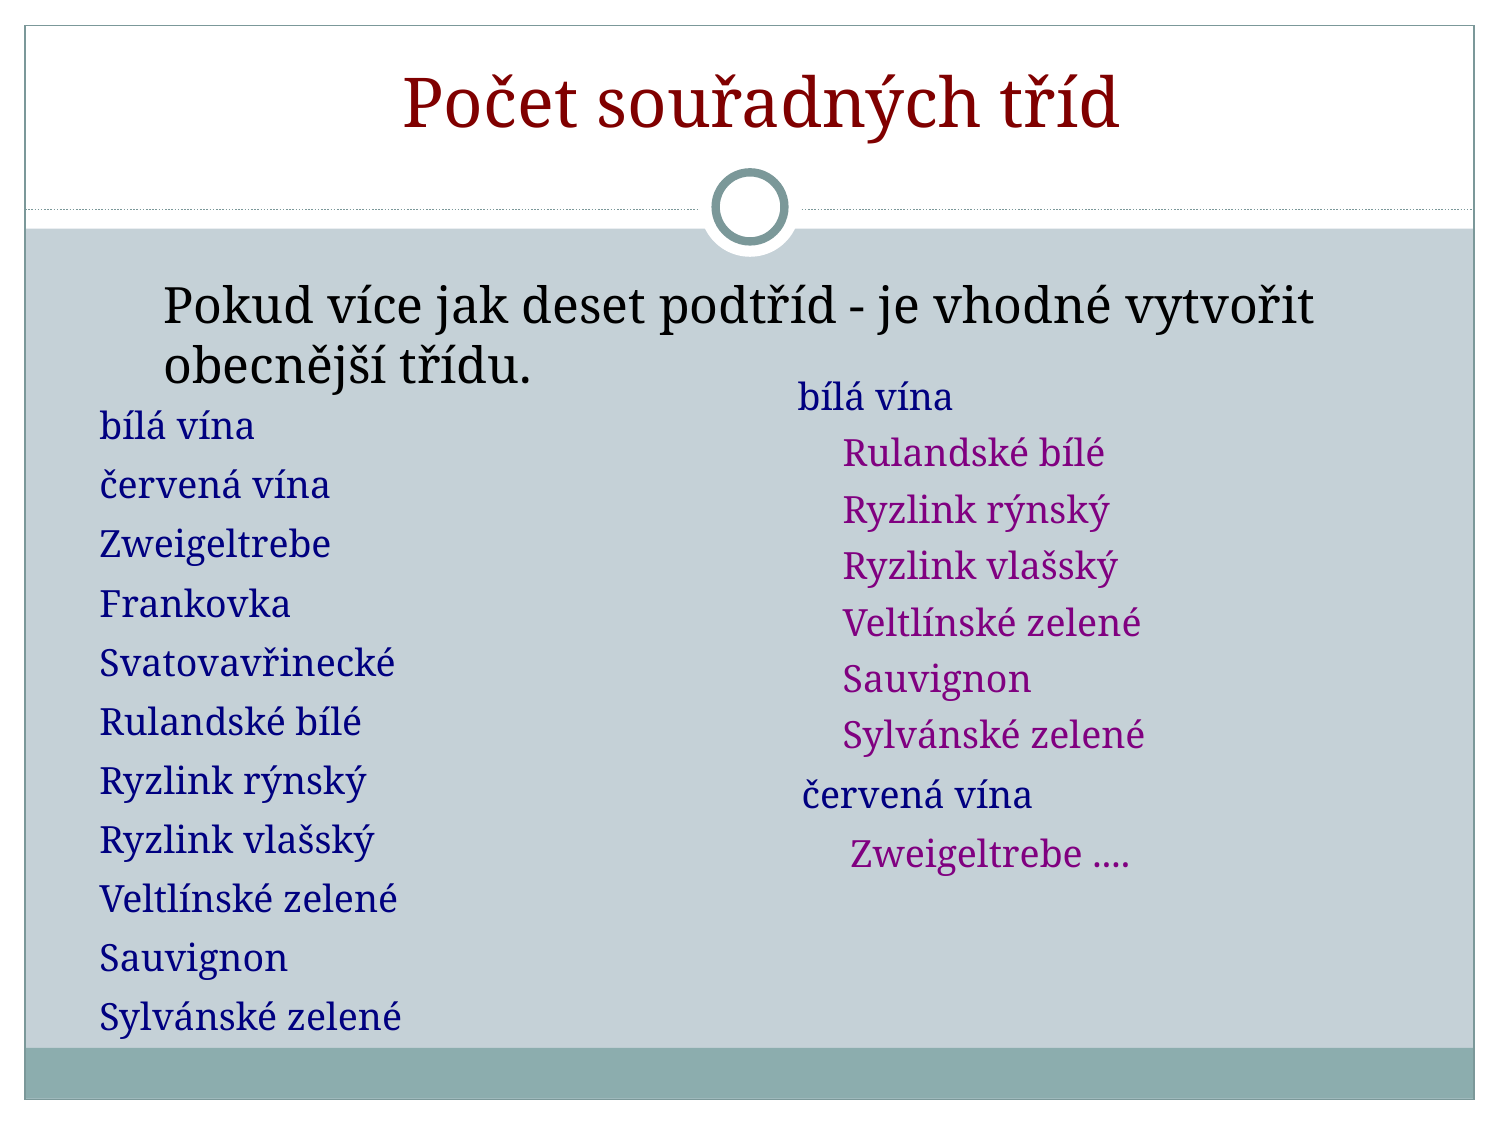

# Počet souřadných tříd
Pokud více jak deset podtříd - je vhodné vytvořit obecnější třídu.
bílá vína
Rulandské bílé
Ryzlink rýnský
Ryzlink vlašský
Veltlínské zelené
Sauvignon
Sylvánské zelené
 červená vína
 Zweigeltrebe ....
bílá vína
červená vína
Zweigeltrebe
Frankovka
Svatovavřinecké
Rulandské bílé
Ryzlink rýnský
Ryzlink vlašský
Veltlínské zelené
Sauvignon
Sylvánské zelené